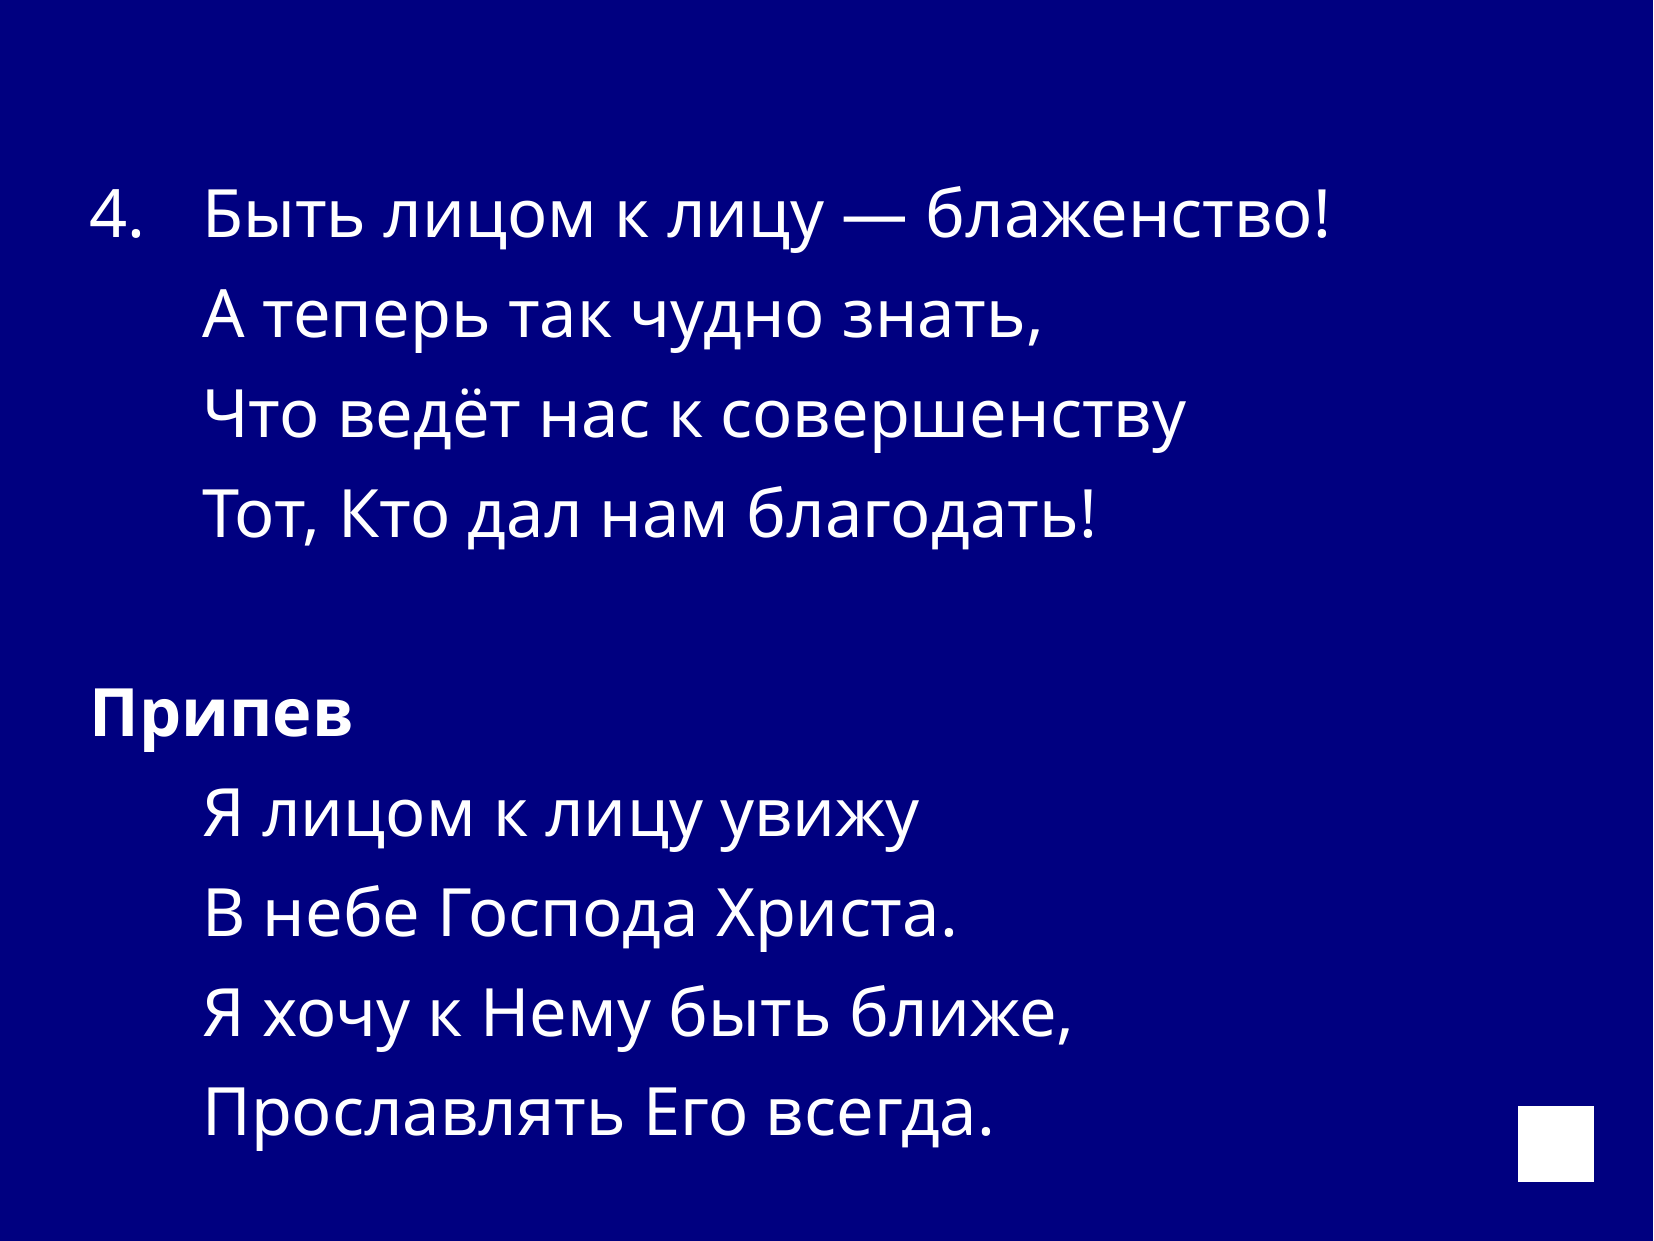

4.	Быть лицом к лицу — блаженство!
	А теперь так чудно знать,
	Что ведёт нас к совершенству
	Тот, Кто дал нам благодать!
Припев
	Я лицом к лицу увижу
	В небе Господа Христа.
	Я хочу к Нему быть ближе,
	Прославлять Его всегда.